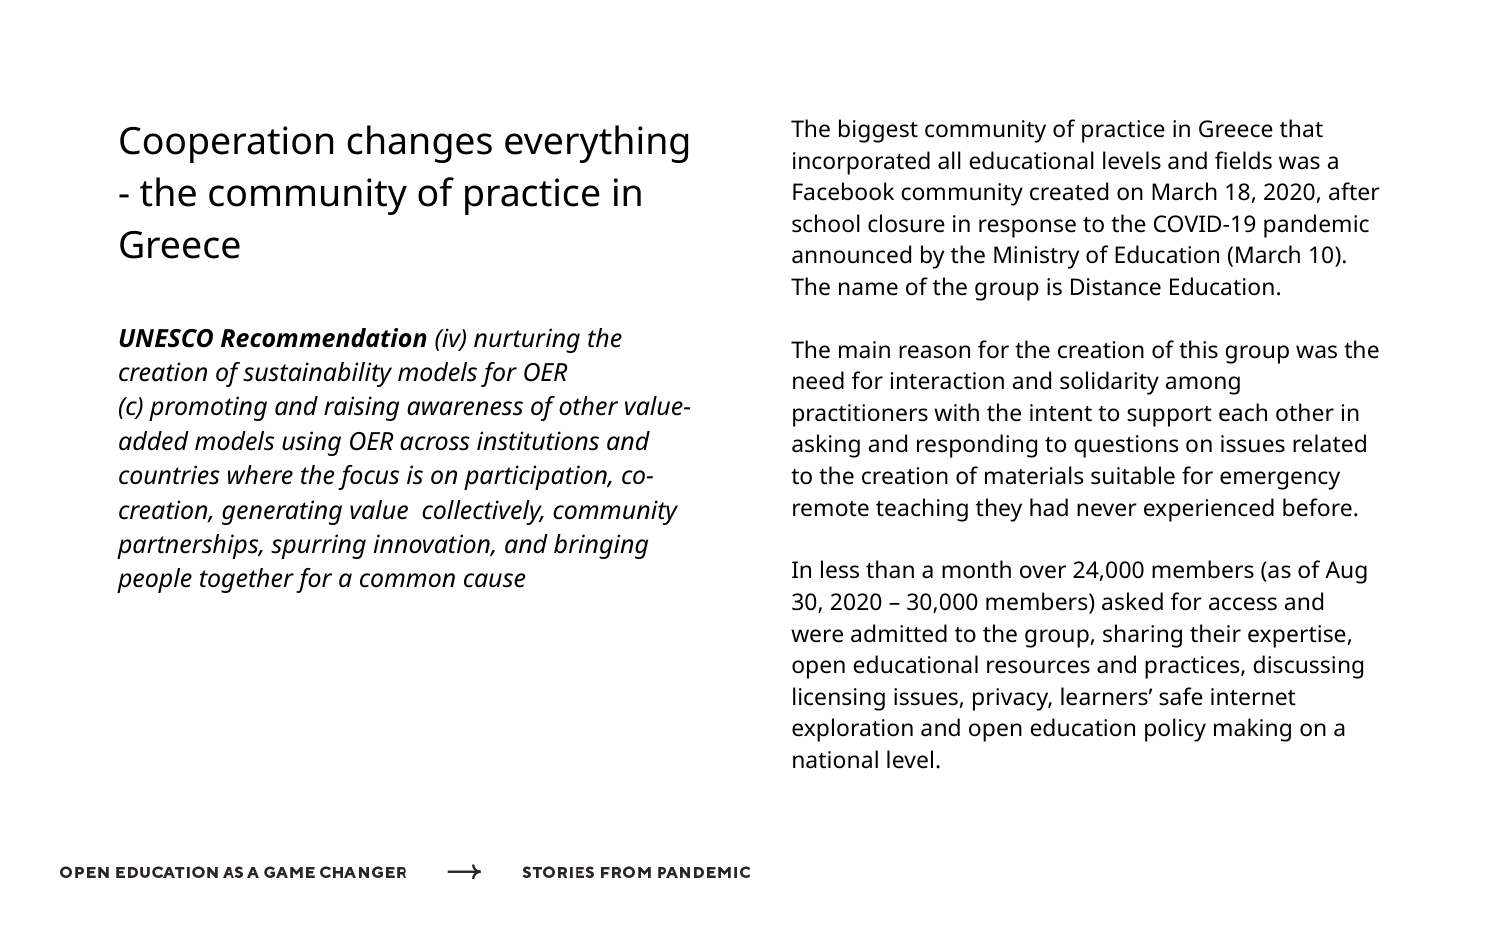

The biggest community of practice in Greece that incorporated all educational levels and fields was a Facebook community created on March 18, 2020, after school closure in response to the COVID-19 pandemic announced by the Ministry of Education (March 10). The name of the group is Distance Education.
The main reason for the creation of this group was the need for interaction and solidarity among practitioners with the intent to support each other in asking and responding to questions on issues related to the creation of materials suitable for emergency remote teaching they had never experienced before.
In less than a month over 24,000 members (as of Aug 30, 2020 – 30,000 members) asked for access and were admitted to the group, sharing their expertise, open educational resources and practices, discussing licensing issues, privacy, learners’ safe internet exploration and open education policy making on a national level.
# Cooperation changes everything - the community of practice in Greece
UNESCO Recommendation (iv) nurturing the creation of sustainability models for OER
(c) promoting and raising awareness of other value-added models using OER across institutions and countries where the focus is on participation, co-creation, generating value collectively, community partnerships, spurring innovation, and bringing people together for a common cause